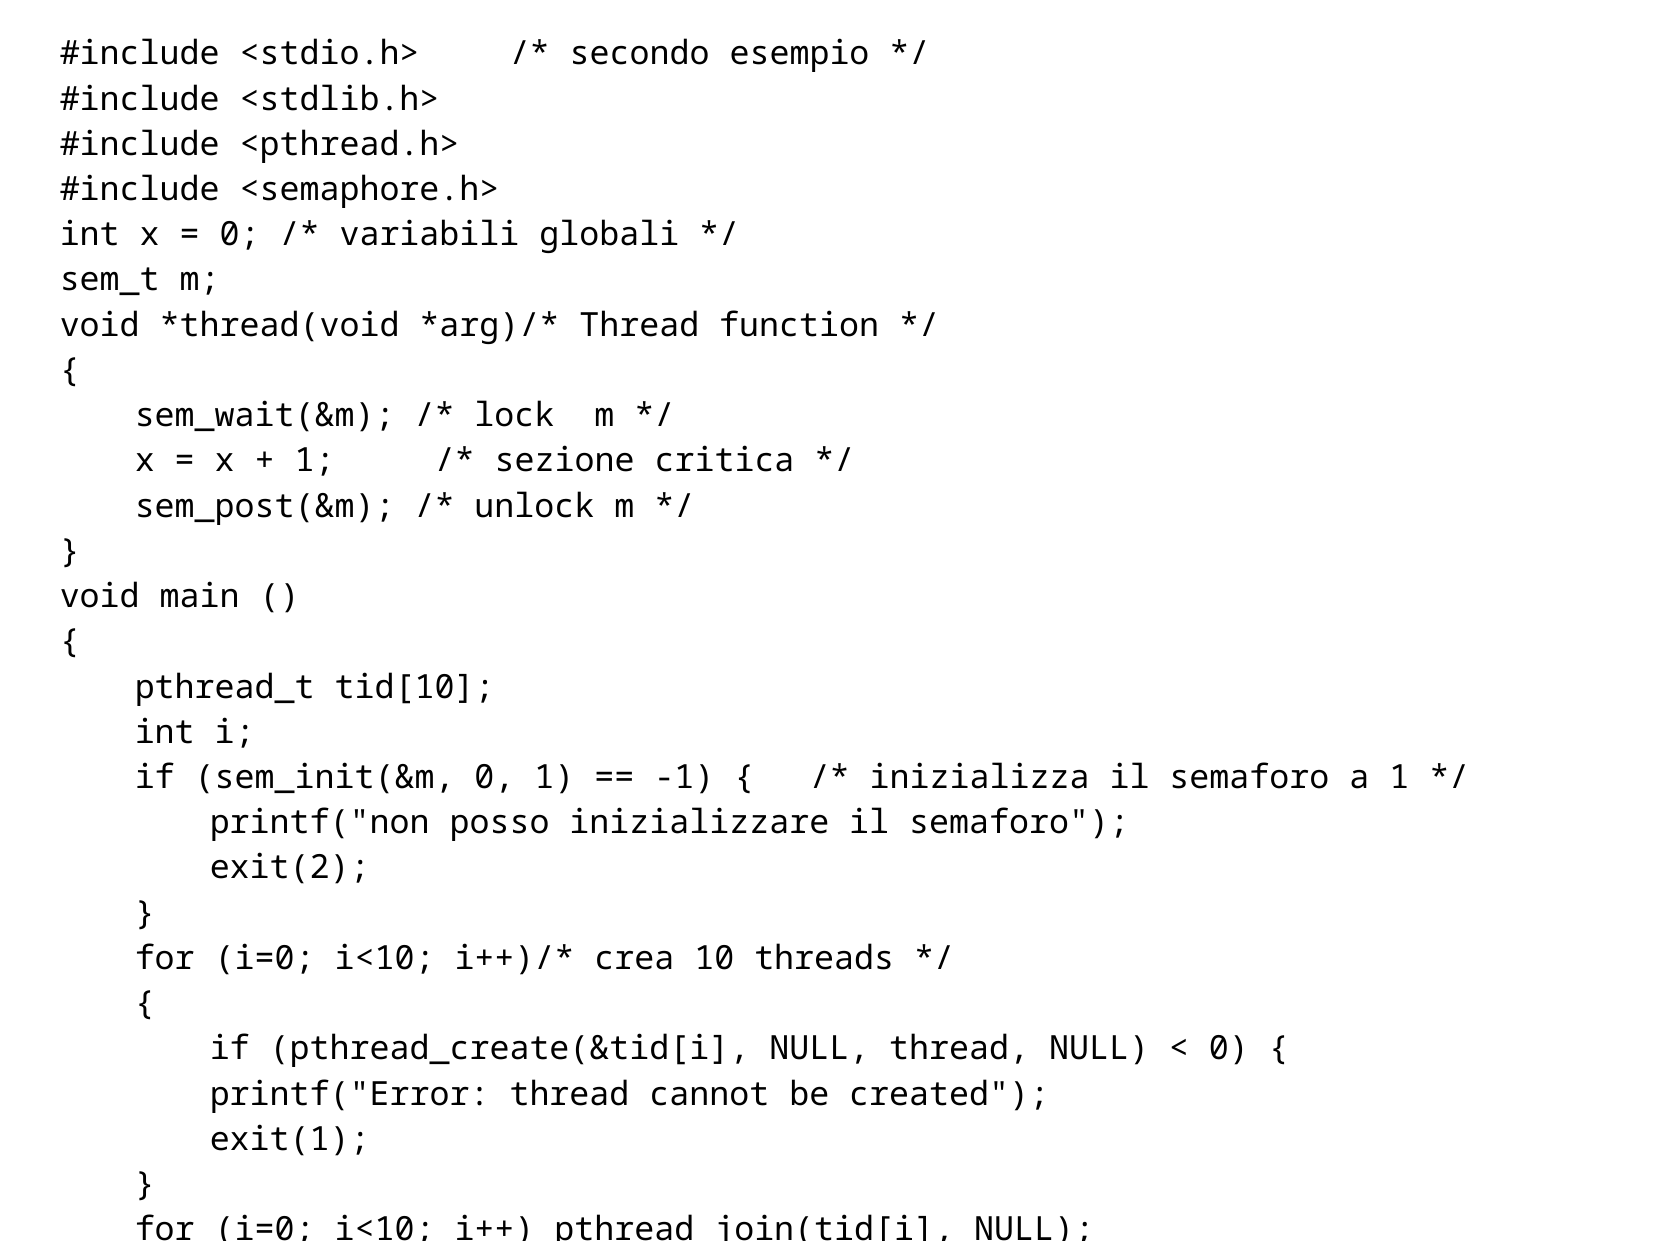

#include <stdio.h>		/* secondo esempio */
#include <stdlib.h>
#include <pthread.h>
#include <semaphore.h>
int x = 0; /* variabili globali */
sem_t m;
void *thread(void *arg)/* Thread function */
{
	sem_wait(&m); /* lock m */
	x = x + 1;		/* sezione critica */
	sem_post(&m); /* unlock m */
}
void main ()
{
	pthread_t tid[10];
	int i;
	if (sem_init(&m, 0, 1) == -1) {	/* inizializza il semaforo a 1 */
		printf("non posso inizializzare il semaforo");
		exit(2);
	}
	for (i=0; i<10; i++)/* crea 10 threads */
	{
		if (pthread_create(&tid[i], NULL, thread, NULL) < 0) {
		printf("Error: thread cannot be created");
		exit(1);
	}
	for (i=0; i<10; i++) pthread_join(tid[i], NULL);
	printf("valore finale di x = %d\n", x);
	exit(0);
}